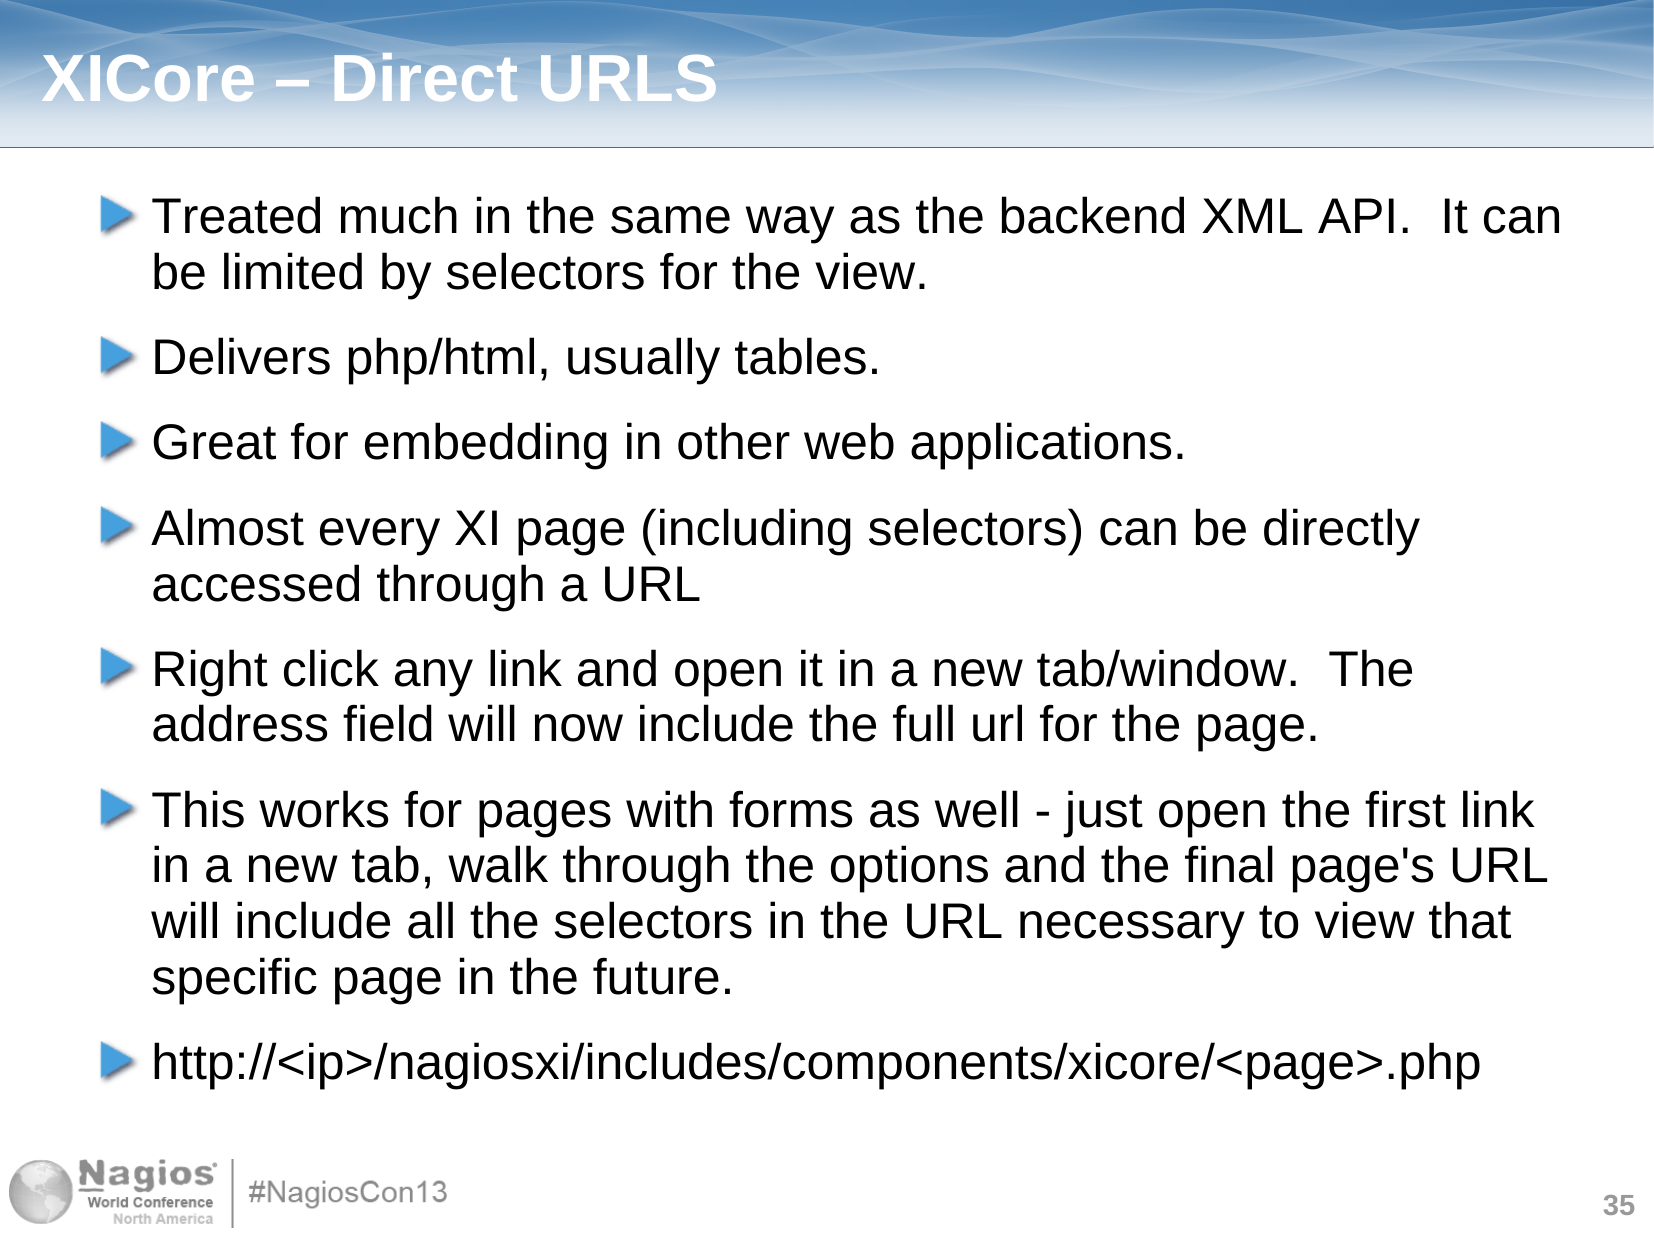

# XICore – Direct URLS
Treated much in the same way as the backend XML API. It can be limited by selectors for the view.
Delivers php/html, usually tables.
Great for embedding in other web applications.
Almost every XI page (including selectors) can be directly accessed through a URL
Right click any link and open it in a new tab/window. The address field will now include the full url for the page.
This works for pages with forms as well - just open the first link in a new tab, walk through the options and the final page's URL will include all the selectors in the URL necessary to view that specific page in the future.
http://<ip>/nagiosxi/includes/components/xicore/<page>.php
35